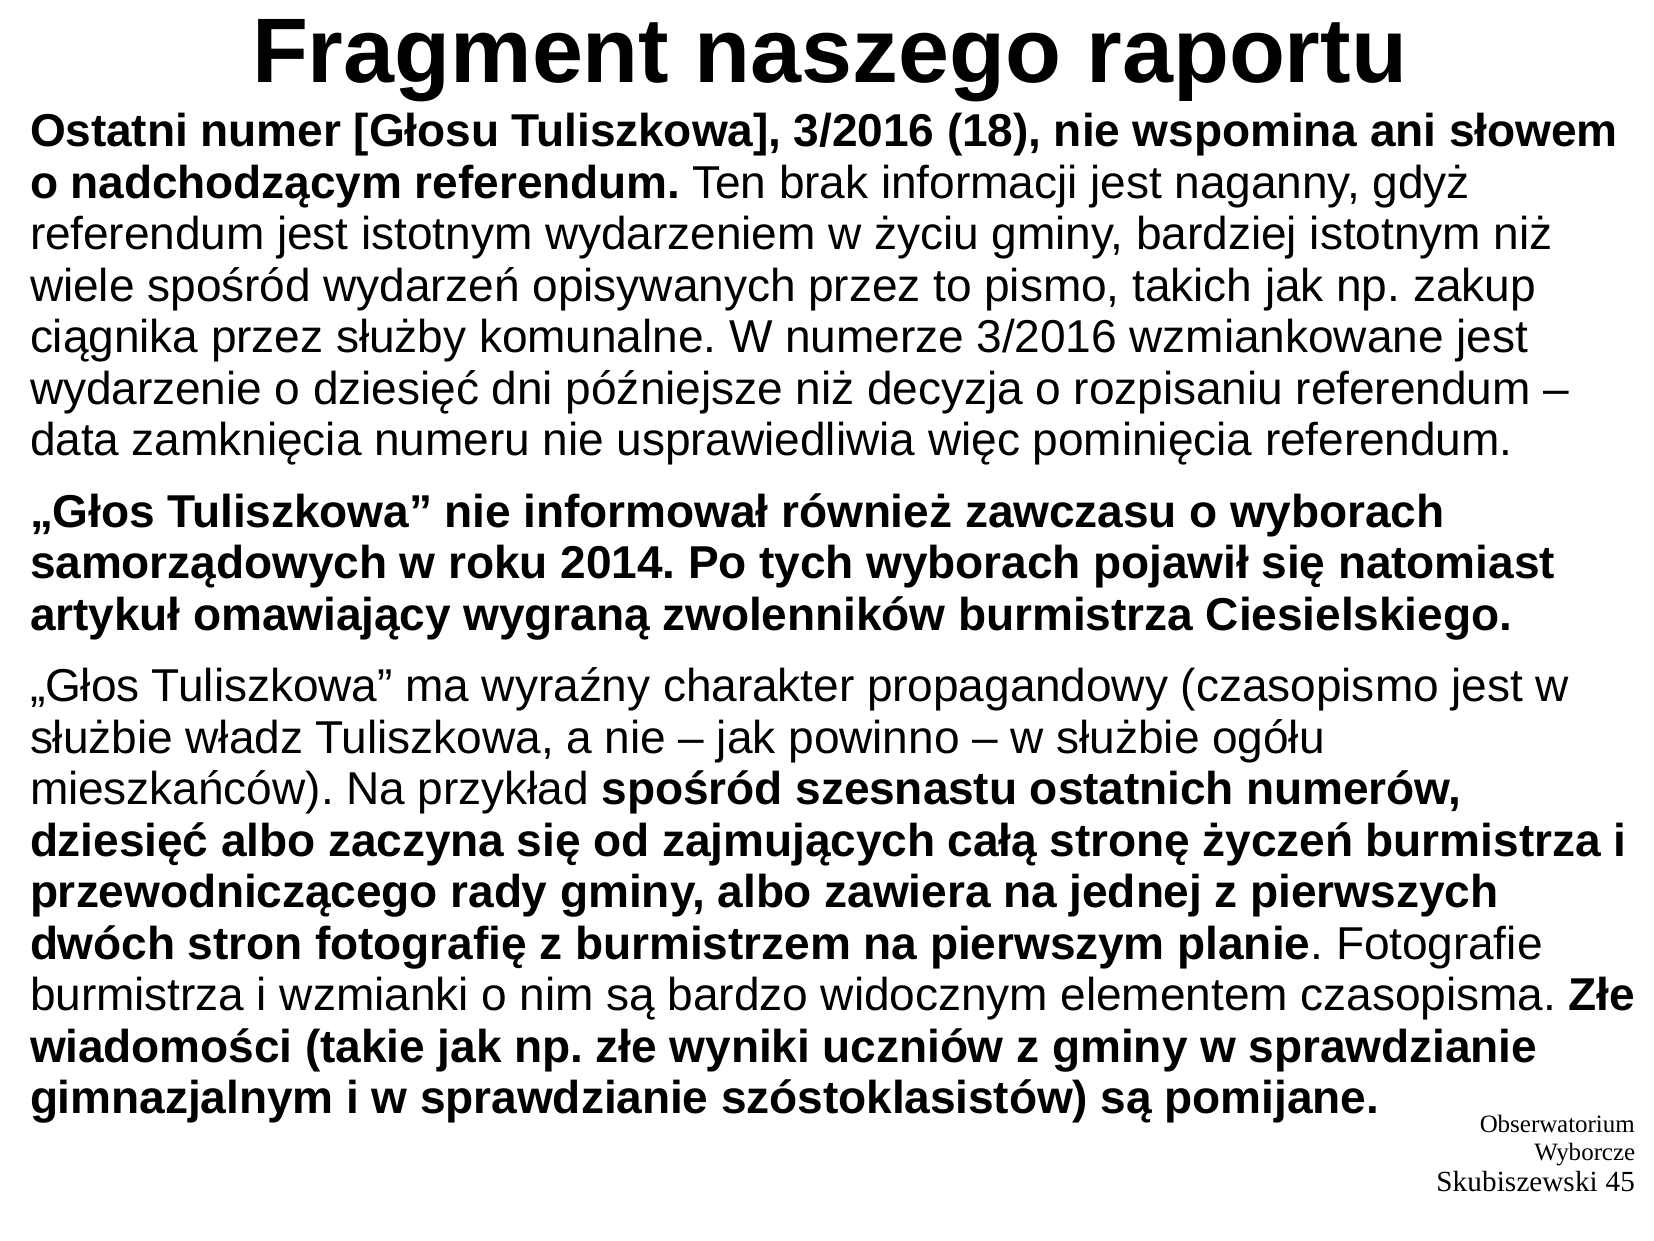

# Fragment naszego raportu
Ostatni numer [Głosu Tuliszkowa], 3/2016 (18), nie wspomina ani słowem o nadchodzącym referendum. Ten brak informacji jest naganny, gdyż referendum jest istotnym wydarzeniem w życiu gminy, bardziej istotnym niż wiele spośród wydarzeń opisywanych przez to pismo, takich jak np. zakup ciągnika przez służby komunalne. W numerze 3/2016 wzmiankowane jest wydarzenie o dziesięć dni późniejsze niż decyzja o rozpisaniu referendum – data zamknięcia numeru nie usprawiedliwia więc pominięcia referendum.
„Głos Tuliszkowa” nie informował również zawczasu o wyborach samorządowych w roku 2014. Po tych wyborach pojawił się natomiast artykuł omawiający wygraną zwolenników burmistrza Ciesielskiego.
„Głos Tuliszkowa” ma wyraźny charakter propagandowy (czasopismo jest w służbie władz Tuliszkowa, a nie – jak powinno – w służbie ogółu mieszkańców). Na przykład spośród szesnastu ostatnich numerów, dziesięć albo zaczyna się od zajmujących całą stronę życzeń burmistrza i przewodniczącego rady gminy, albo zawiera na jednej z pierwszych dwóch stron fotografię z burmistrzem na pierwszym planie. Fotografie burmistrza i wzmianki o nim są bardzo widocznym elementem czasopisma. Złe wiadomości (takie jak np. złe wyniki uczniów z gminy w sprawdzianie gimnazjalnym i w sprawdzianie szóstoklasistów) są pomijane.
45